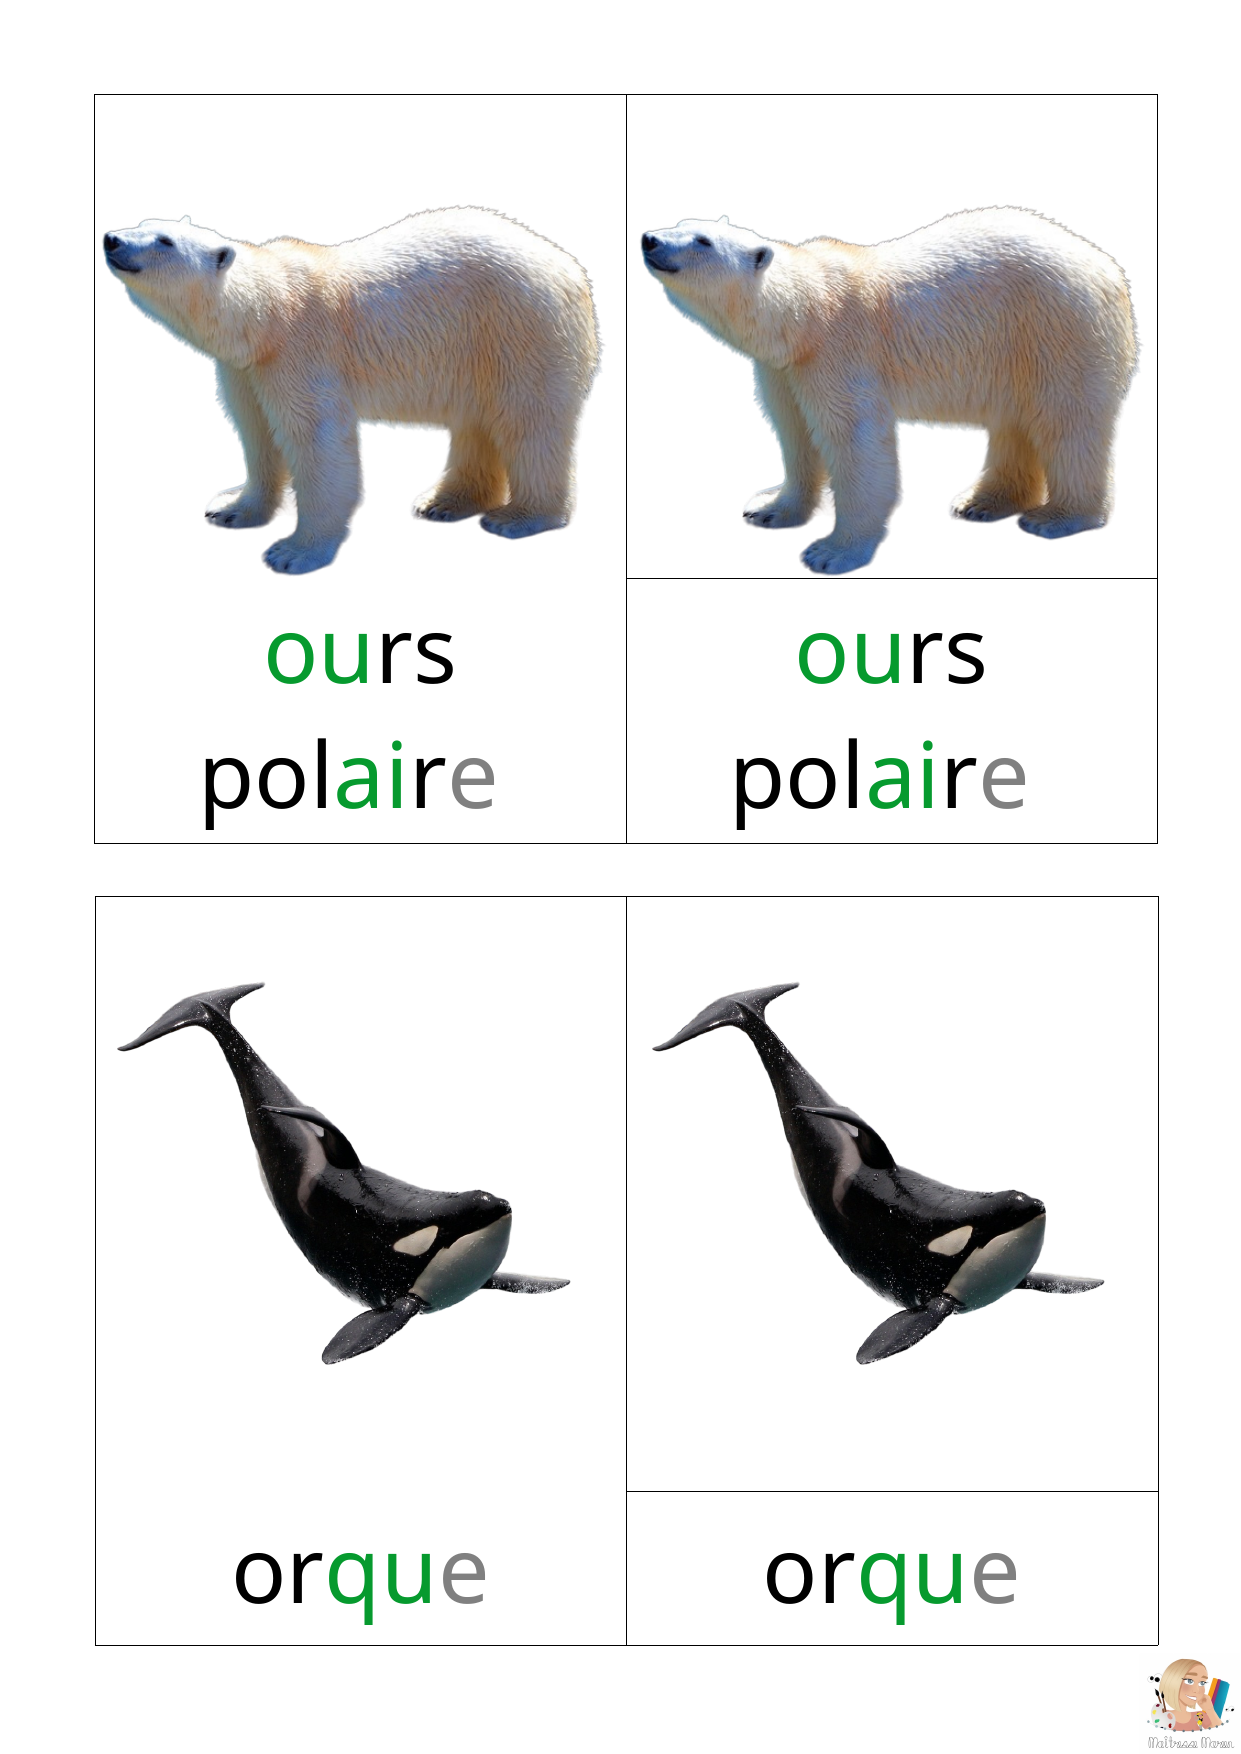

| | |
| --- | --- |
| ours polaire | ours polaire |
| | |
| --- | --- |
| orque | orque |